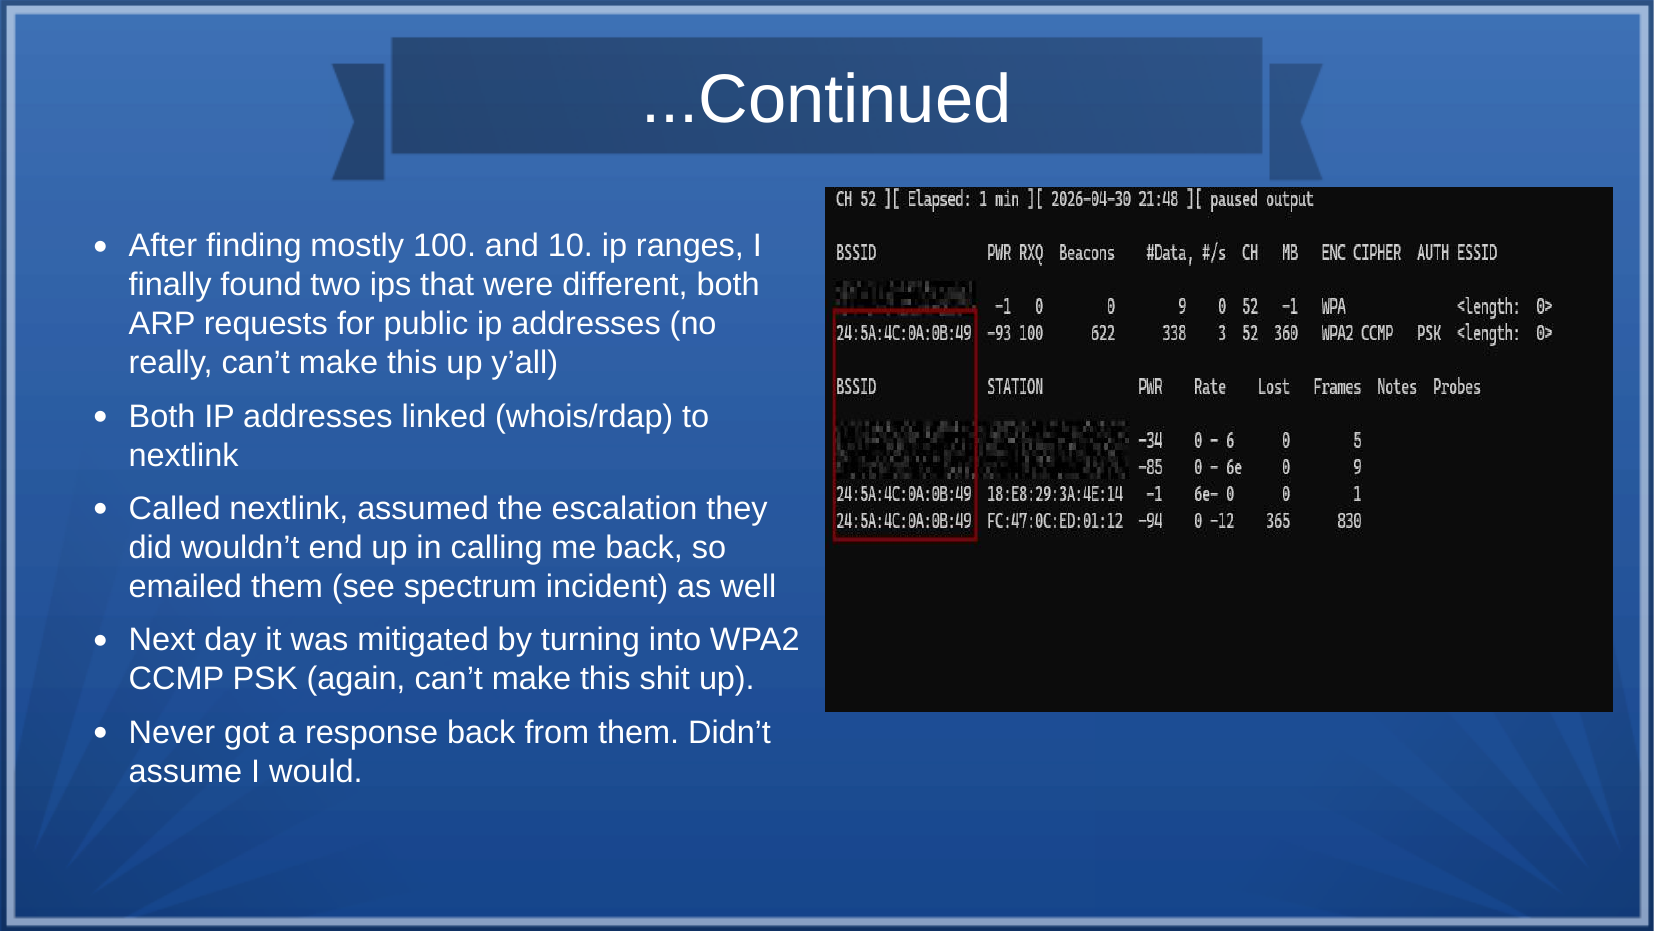

# ...Continued
After finding mostly 100. and 10. ip ranges, I finally found two ips that were different, both ARP requests for public ip addresses (no really, can’t make this up y’all)
Both IP addresses linked (whois/rdap) to nextlink
Called nextlink, assumed the escalation they did wouldn’t end up in calling me back, so emailed them (see spectrum incident) as well
Next day it was mitigated by turning into WPA2 CCMP PSK (again, can’t make this shit up).
Never got a response back from them. Didn’t assume I would.